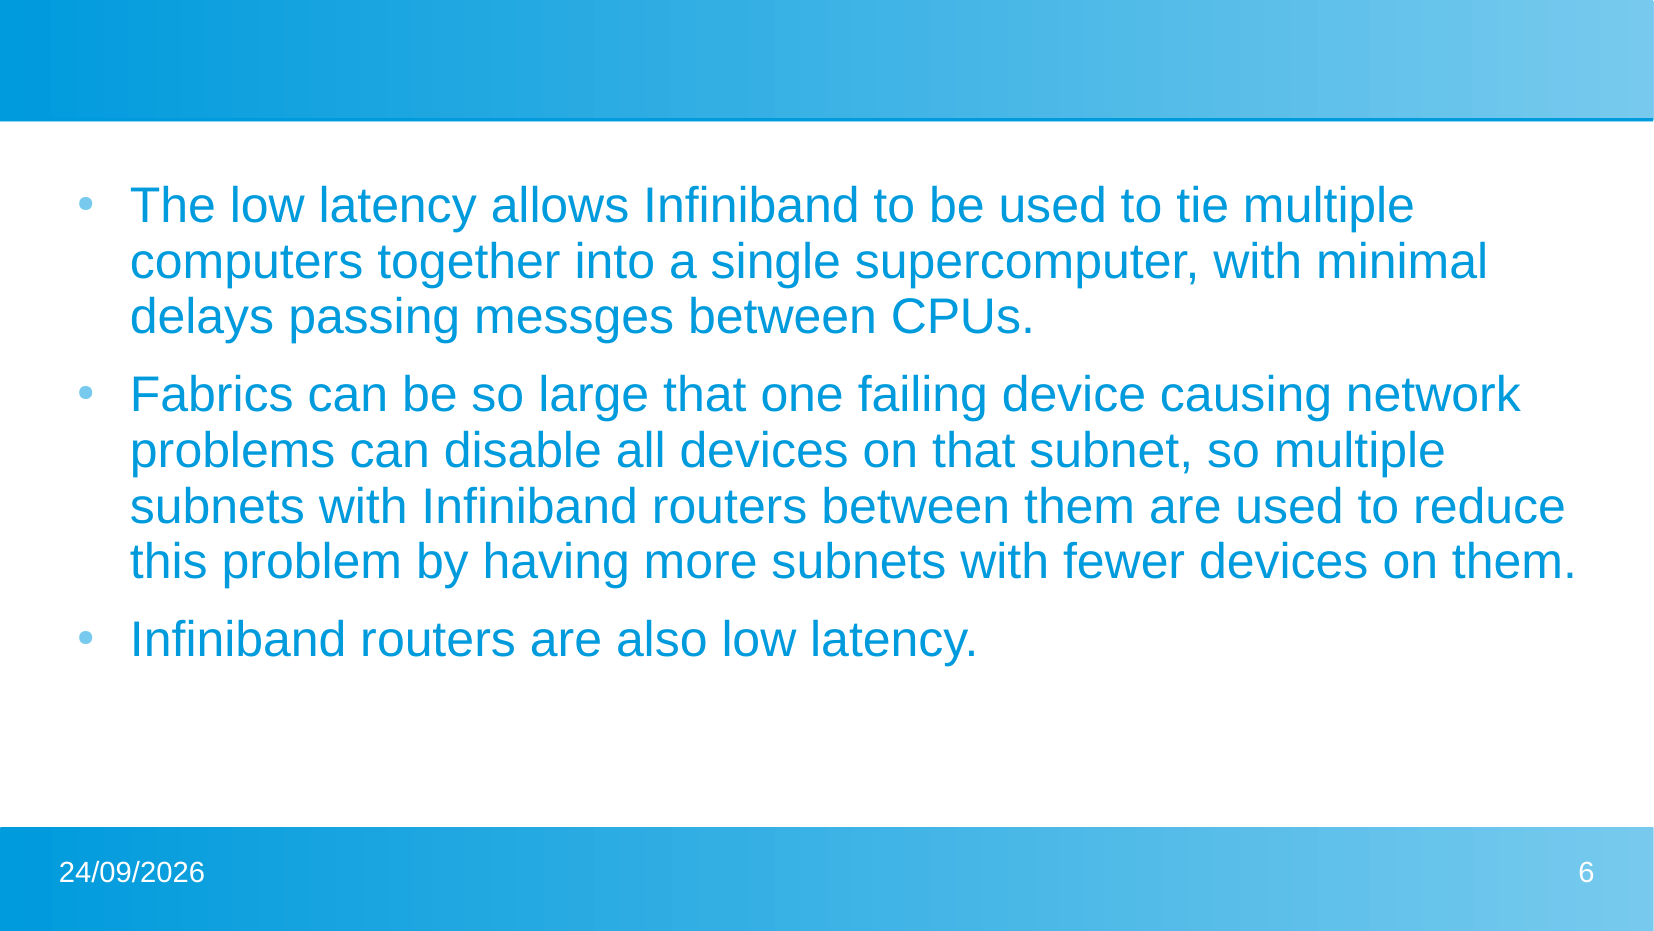

#
The low latency allows Infiniband to be used to tie multiple computers together into a single supercomputer, with minimal delays passing messges between CPUs.
Fabrics can be so large that one failing device causing network problems can disable all devices on that subnet, so multiple subnets with Infiniband routers between them are used to reduce this problem by having more subnets with fewer devices on them.
Infiniband routers are also low latency.
6